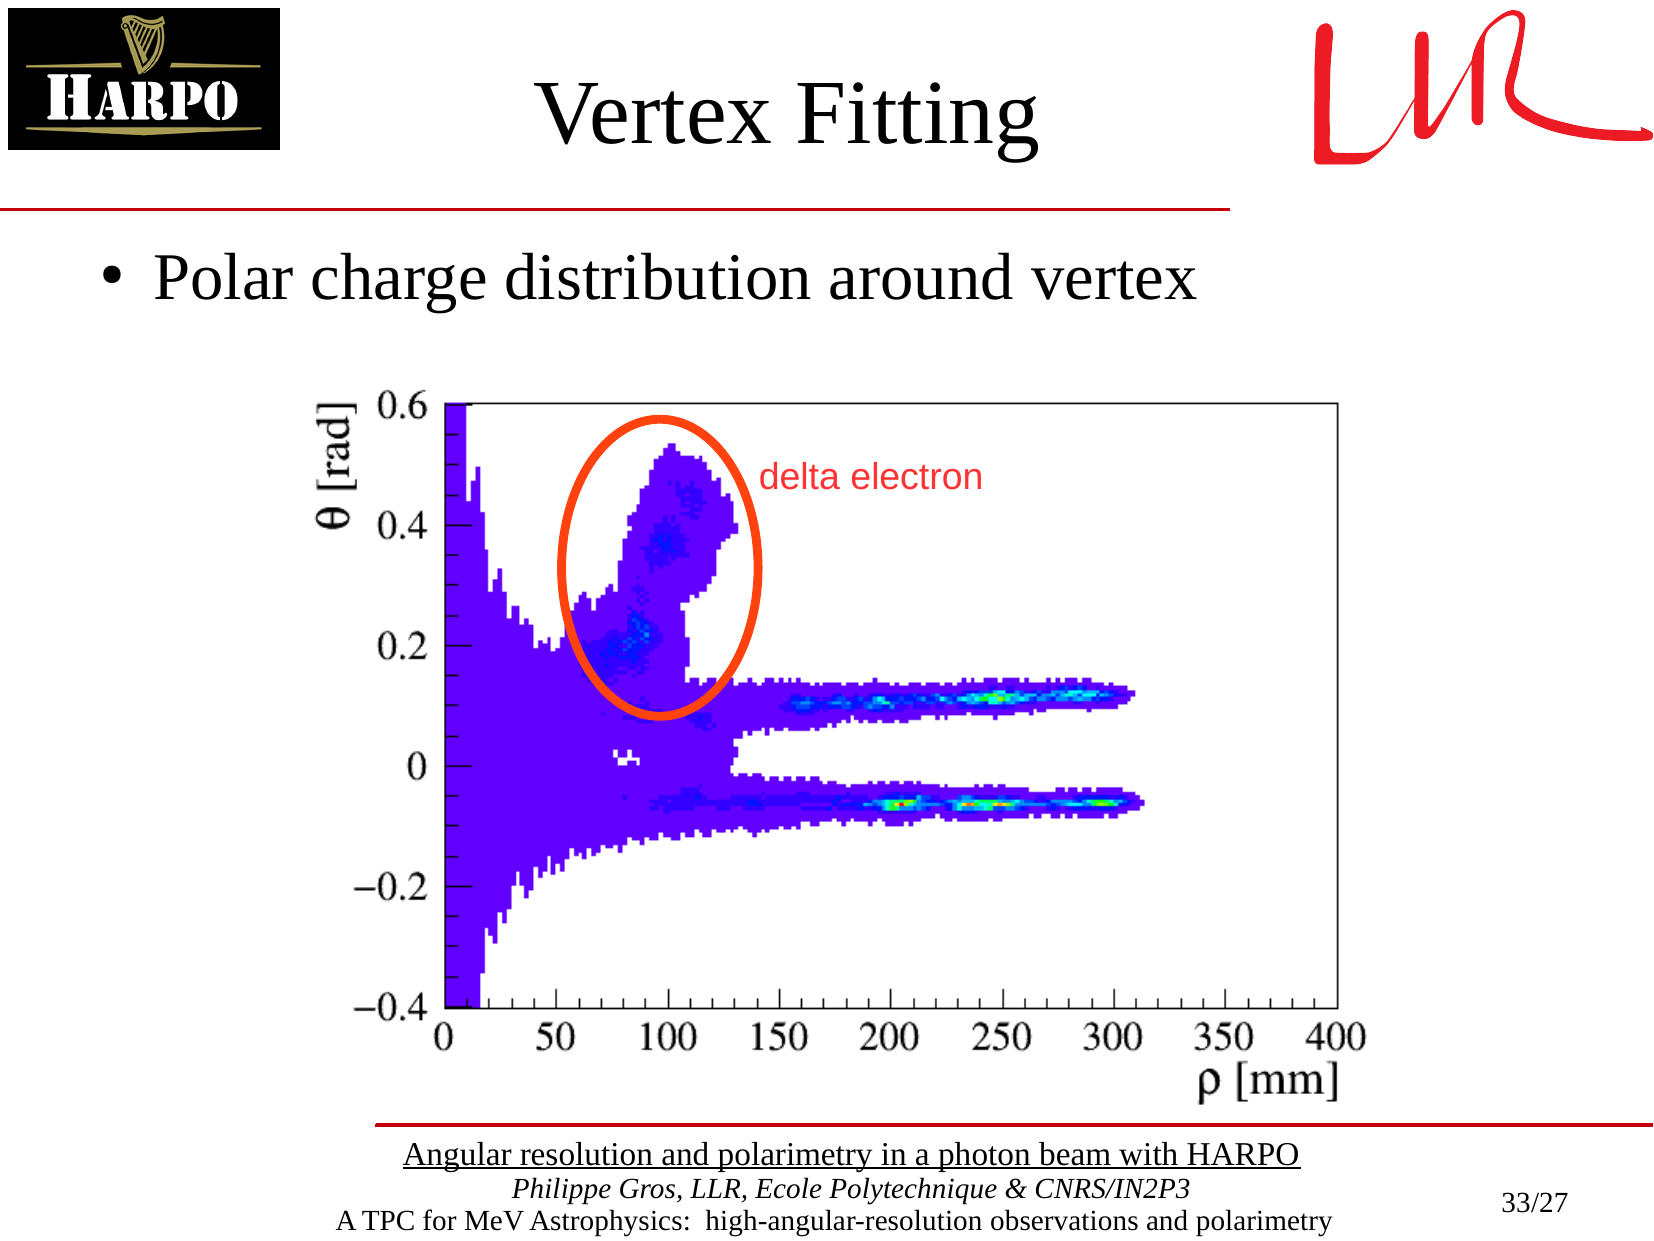

# Vertex Fitting
Polar charge distribution around vertex
delta electron
33